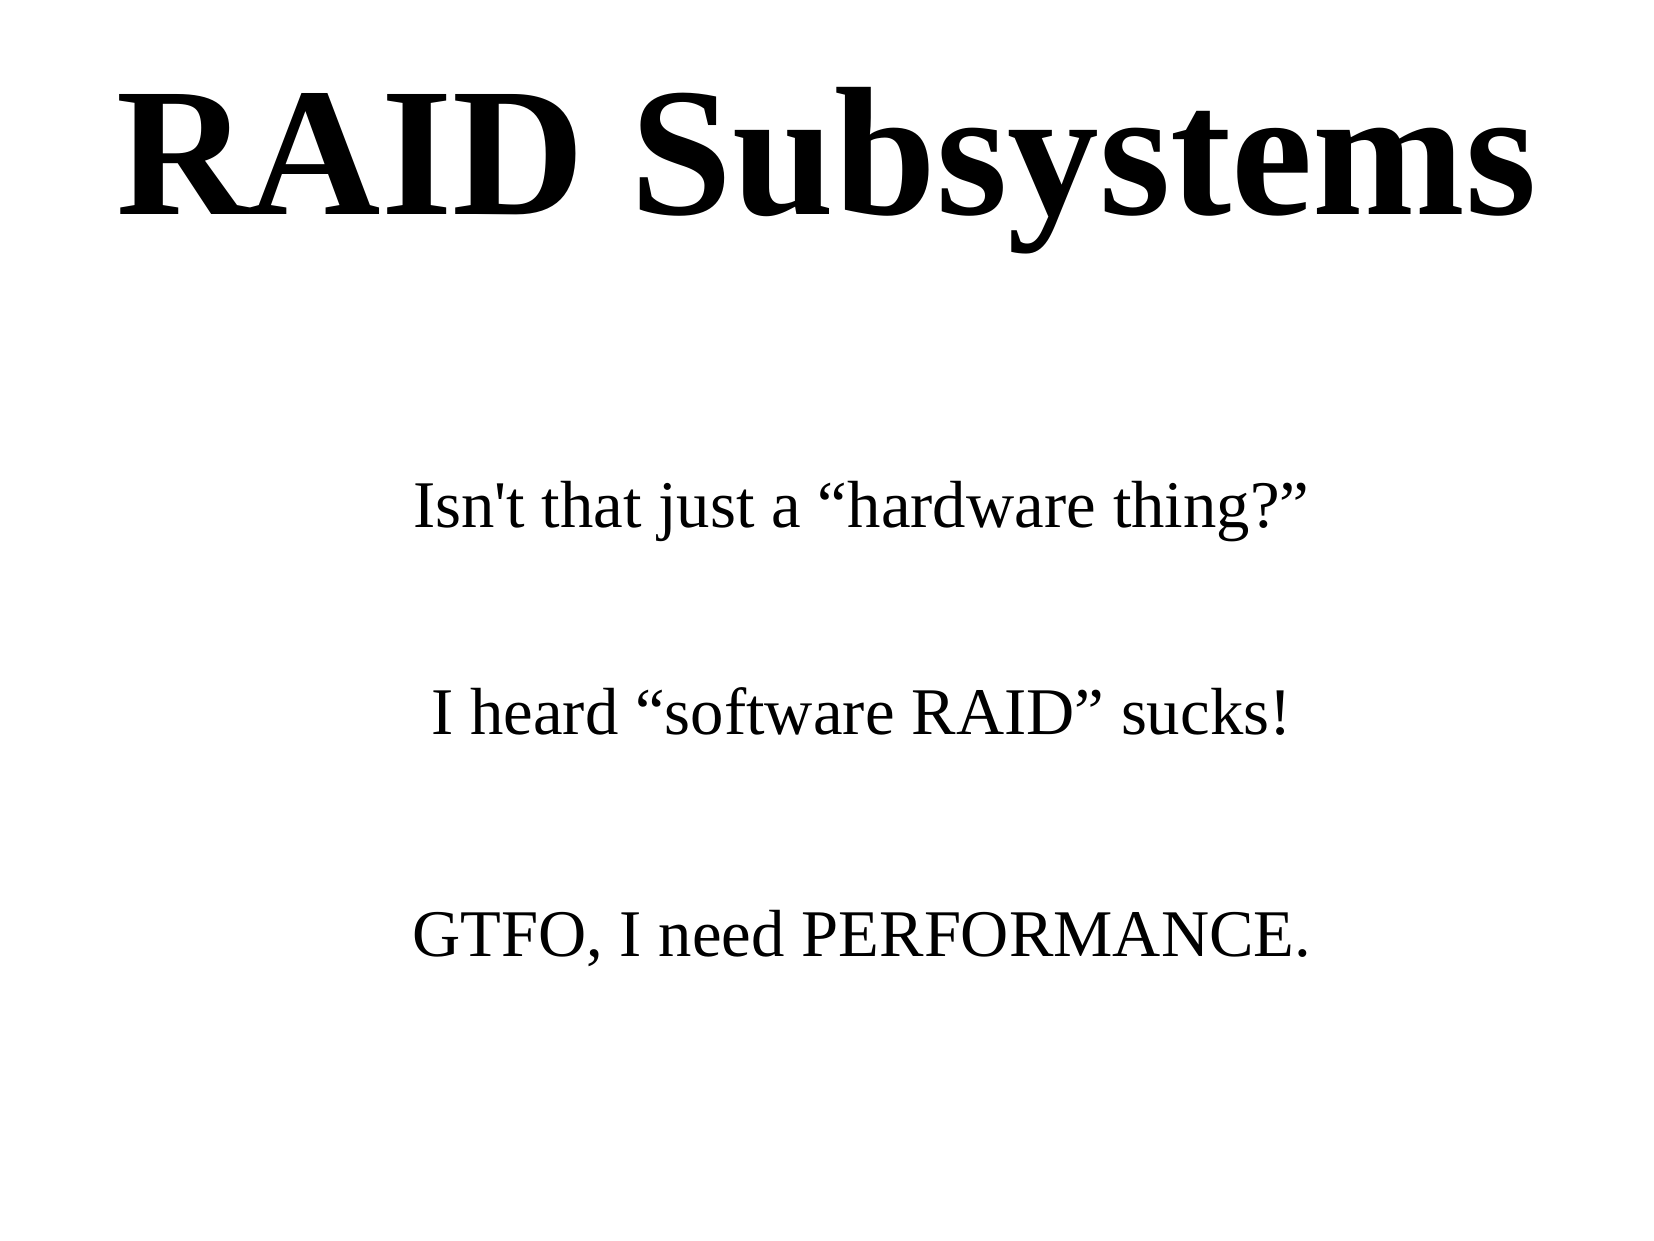

# RAID Subsystems
Isn't that just a “hardware thing?”
I heard “software RAID” sucks!
GTFO, I need PERFORMANCE.